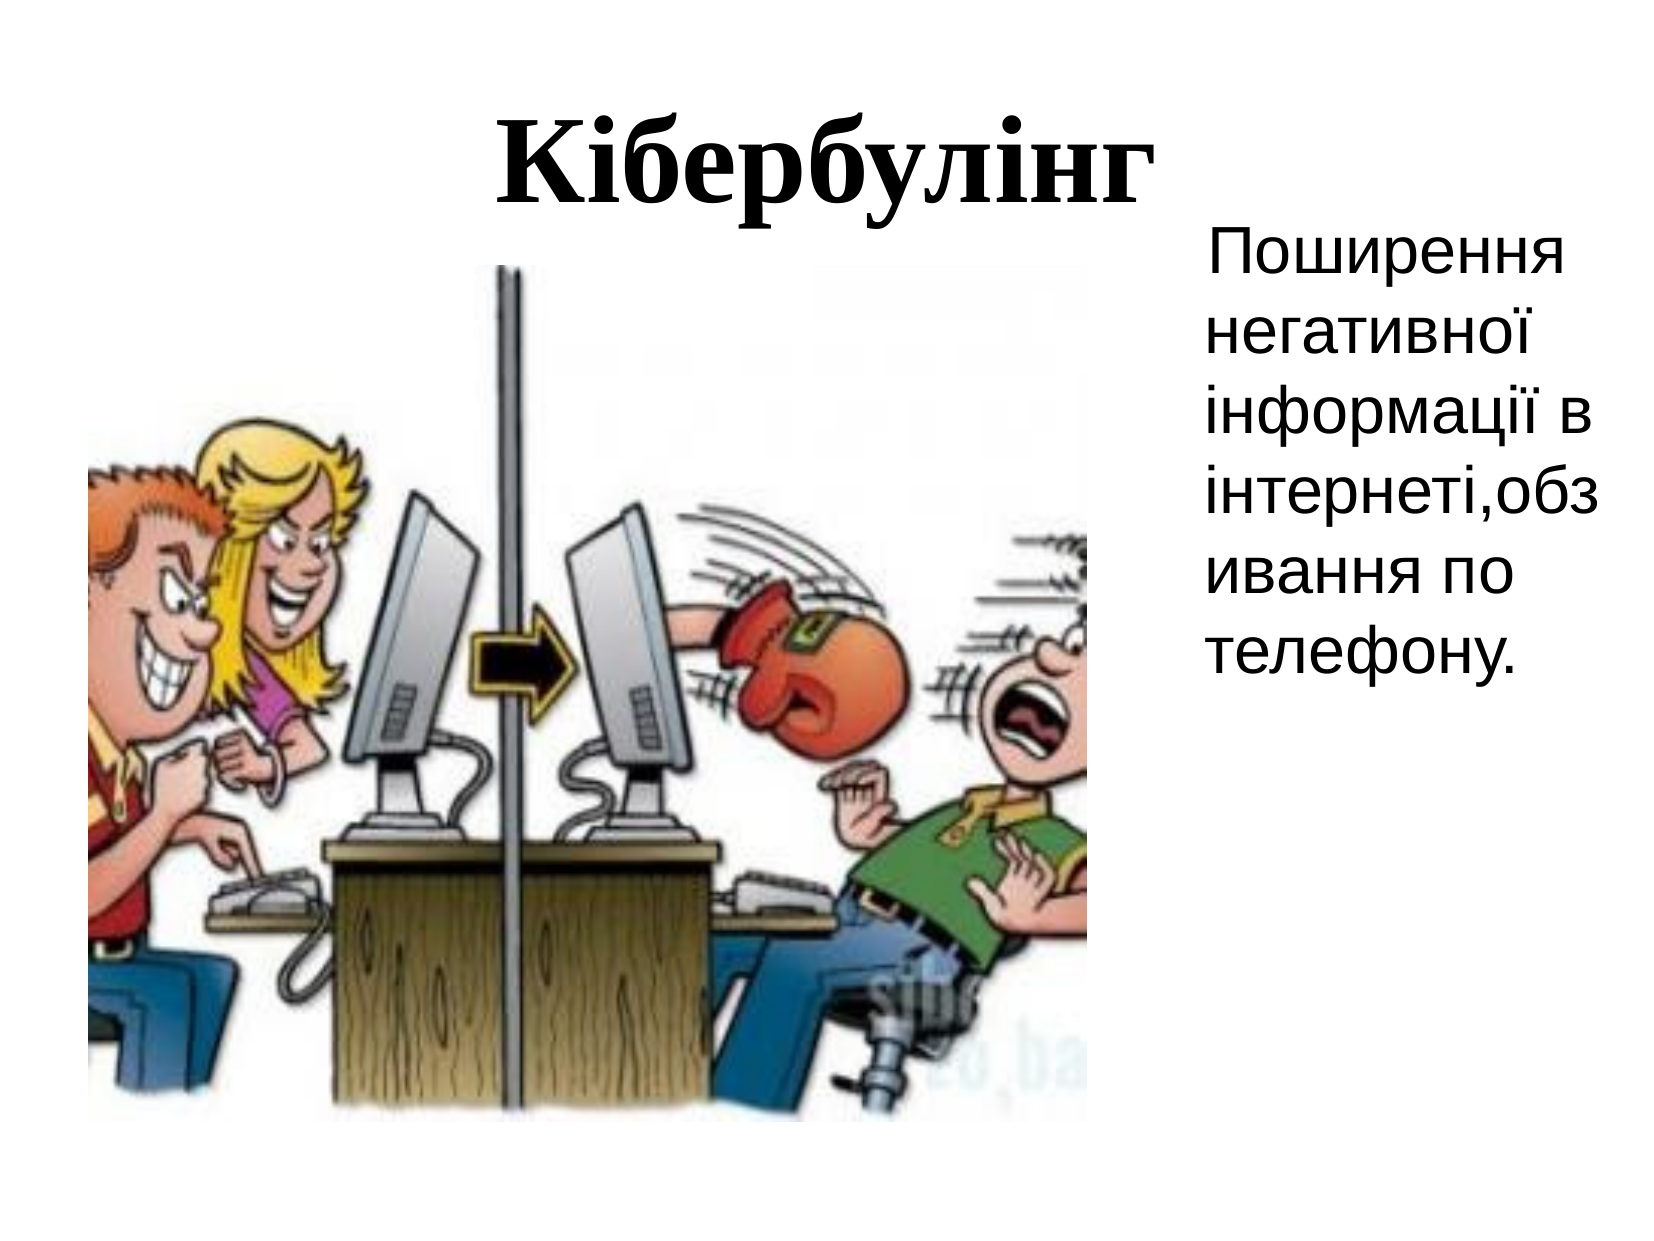

# Кібербулінг
 Поширення негативної інформації в інтернеті,обзивання по телефону.